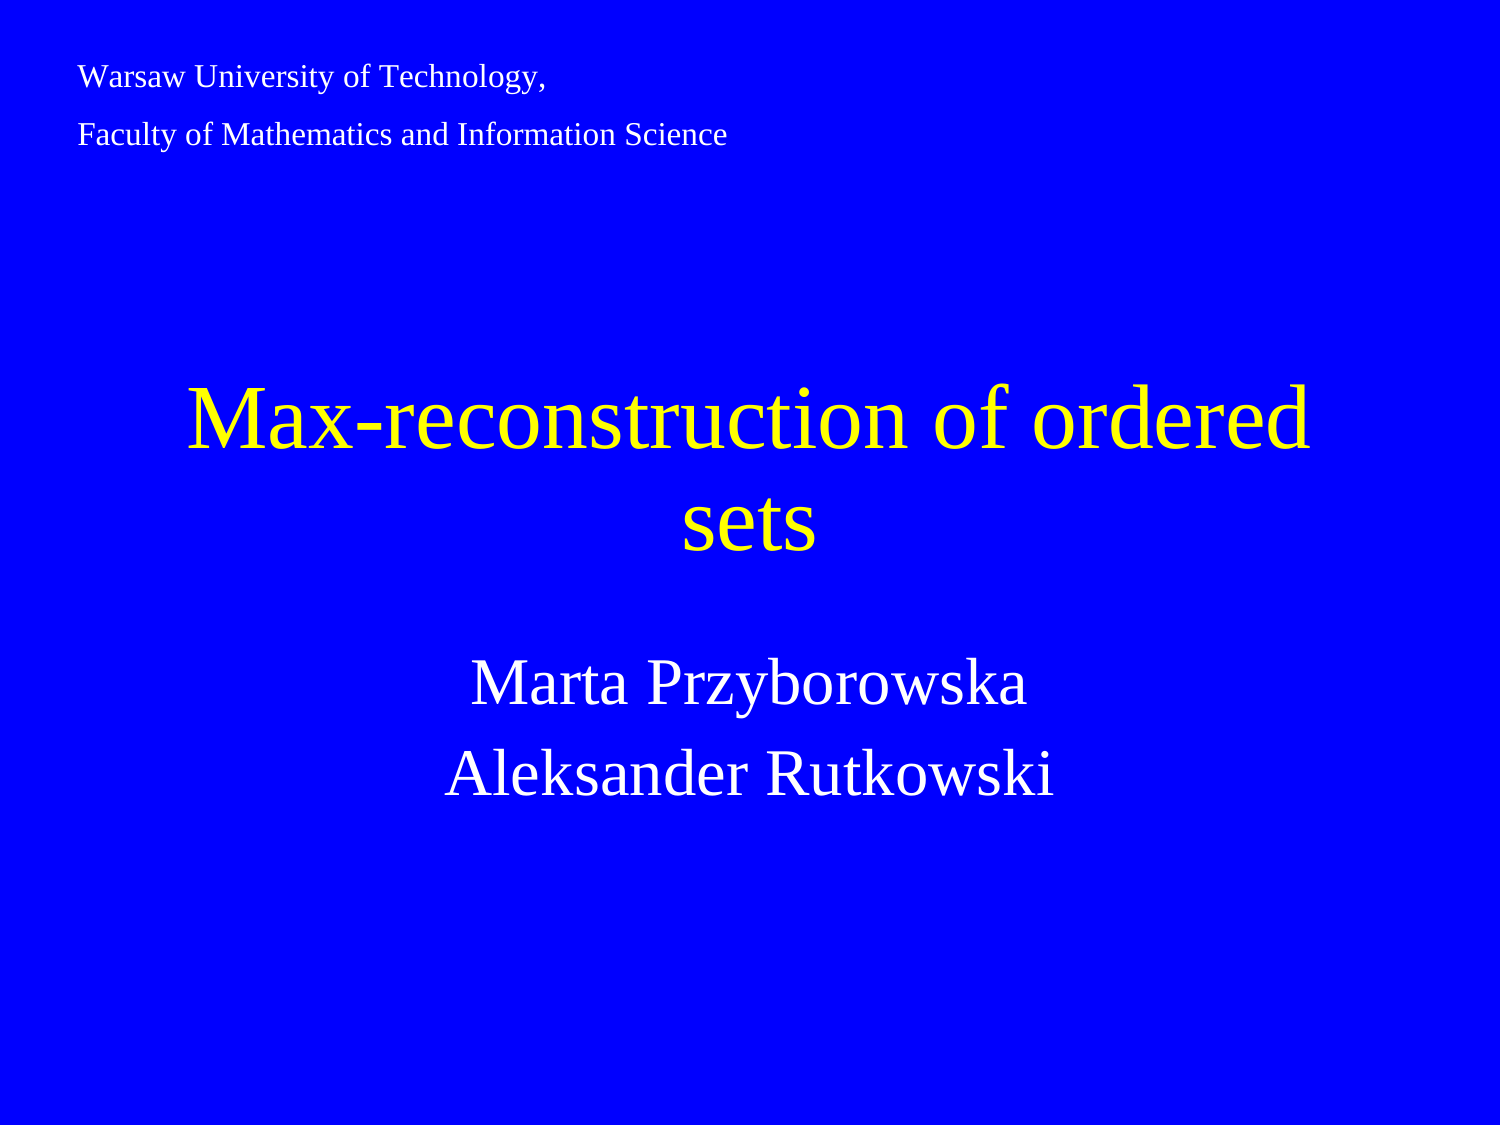

Warsaw University of Technology,
Faculty of Mathematics and Information Science
# Max-reconstruction of ordered sets
Marta Przyborowska
Aleksander Rutkowski